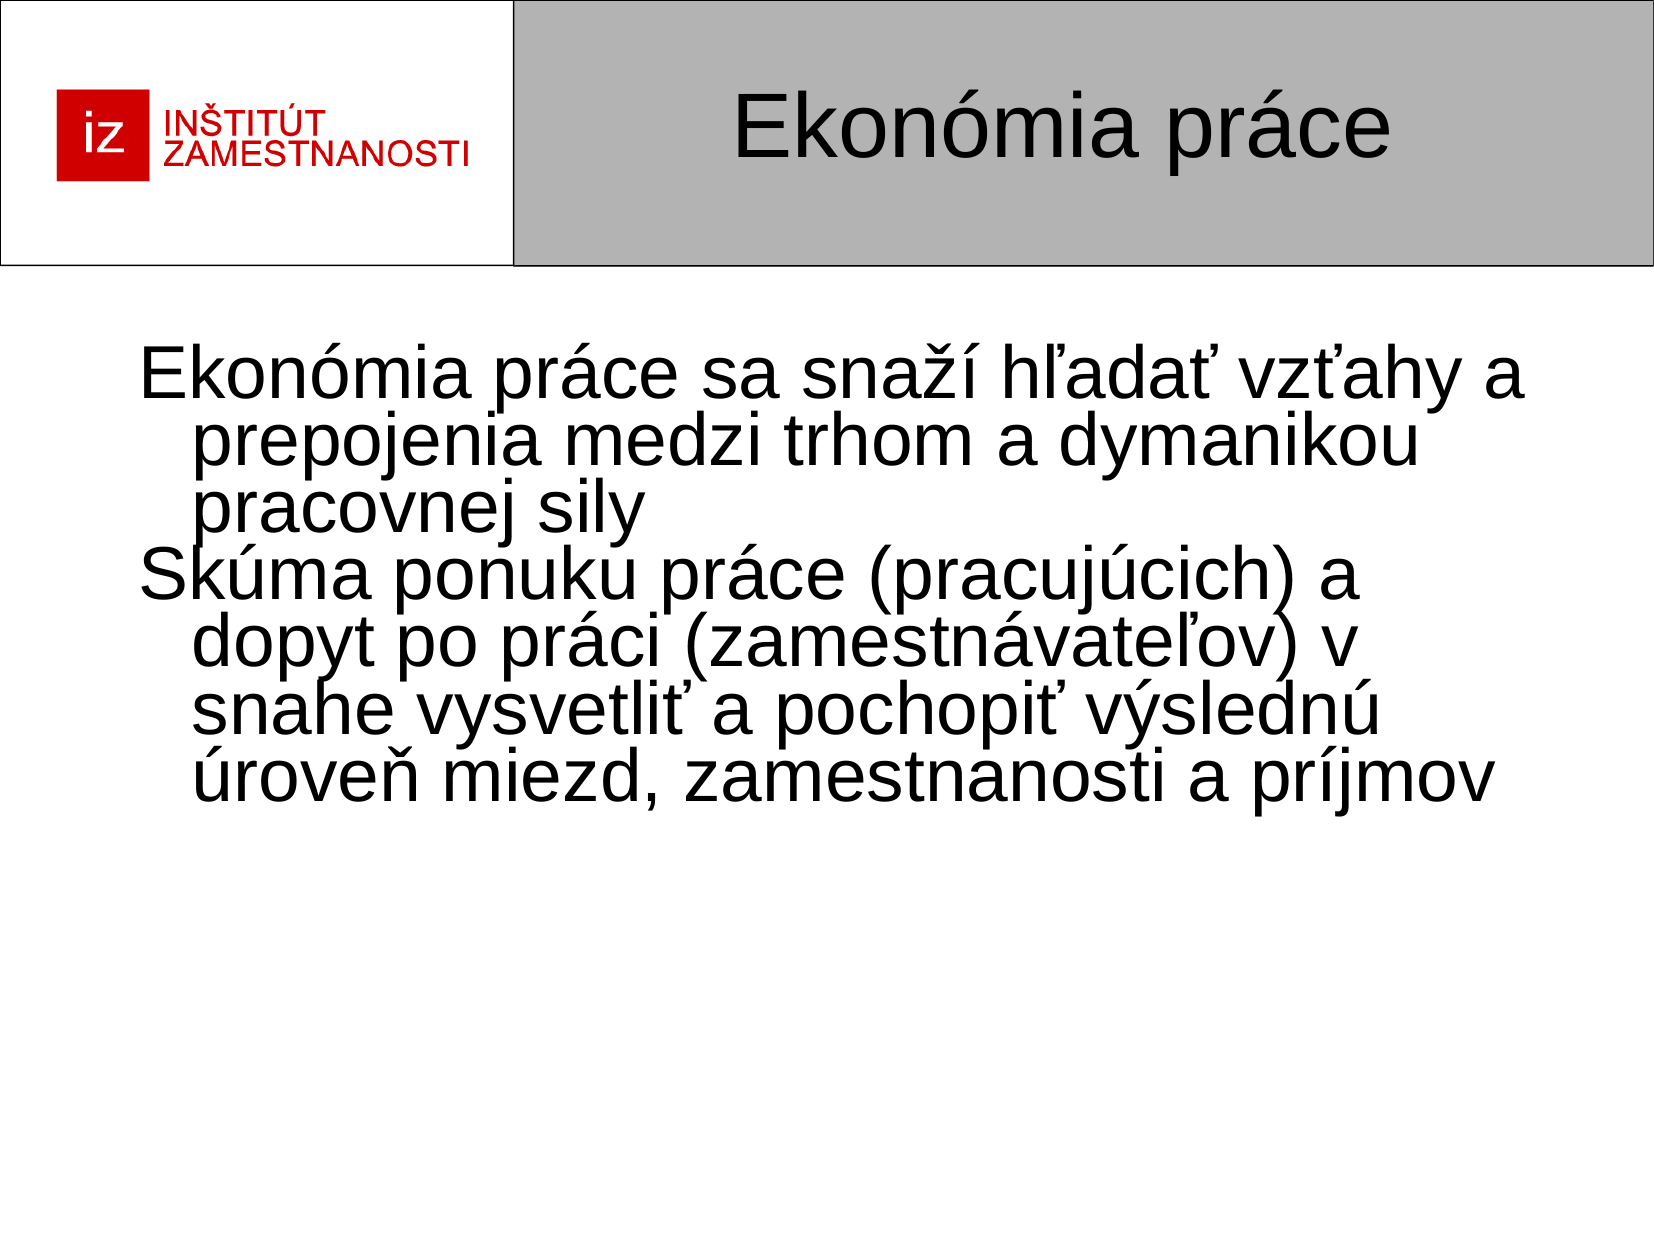

# Ekonómia práce
Ekonómia práce sa snaží hľadať vzťahy a prepojenia medzi trhom a dymanikou pracovnej sily
Skúma ponuku práce (pracujúcich) a dopyt po práci (zamestnávateľov) v snahe vysvetliť a pochopiť výslednú úroveň miezd, zamestnanosti a príjmov